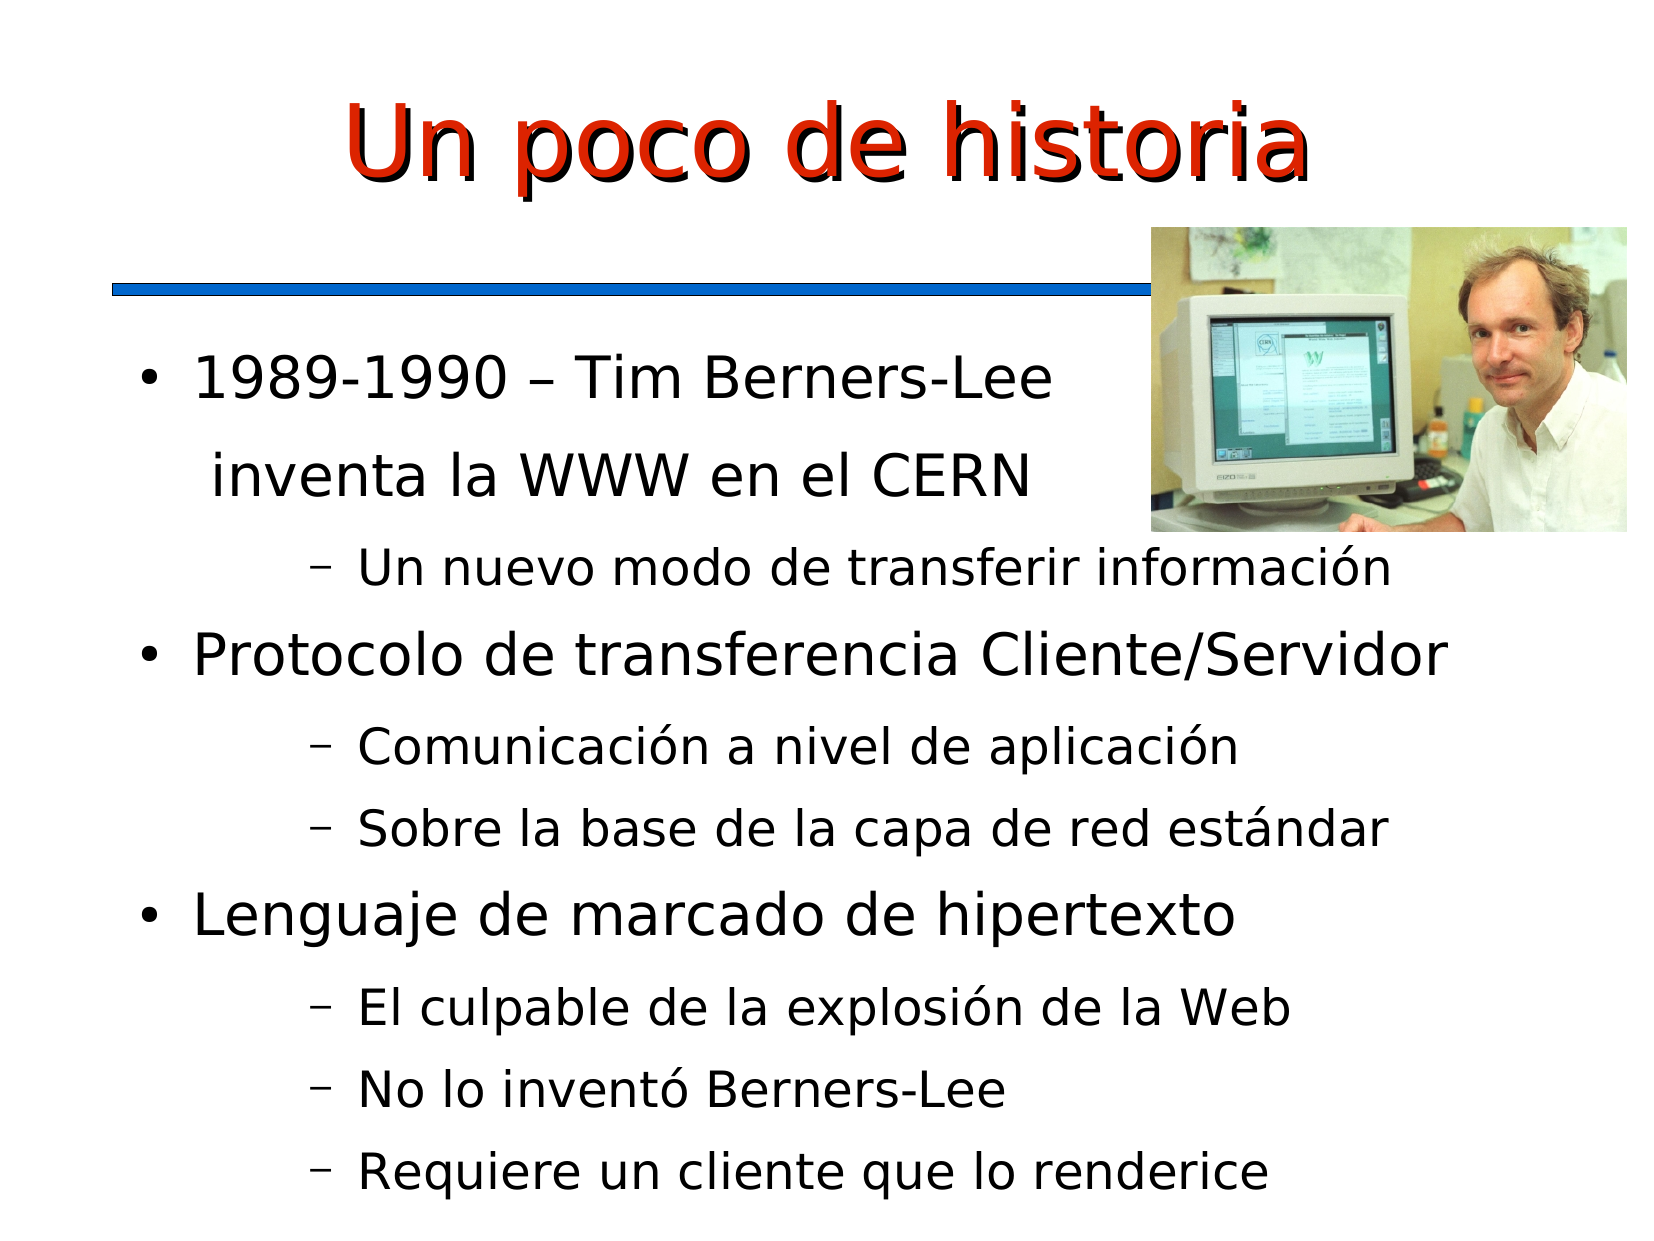

# Un poco de historia
1989-1990 – Tim Berners-Lee
 inventa la WWW en el CERN
Un nuevo modo de transferir información
Protocolo de transferencia Cliente/Servidor
Comunicación a nivel de aplicación
Sobre la base de la capa de red estándar
Lenguaje de marcado de hipertexto
El culpable de la explosión de la Web
No lo inventó Berners-Lee
Requiere un cliente que lo renderice